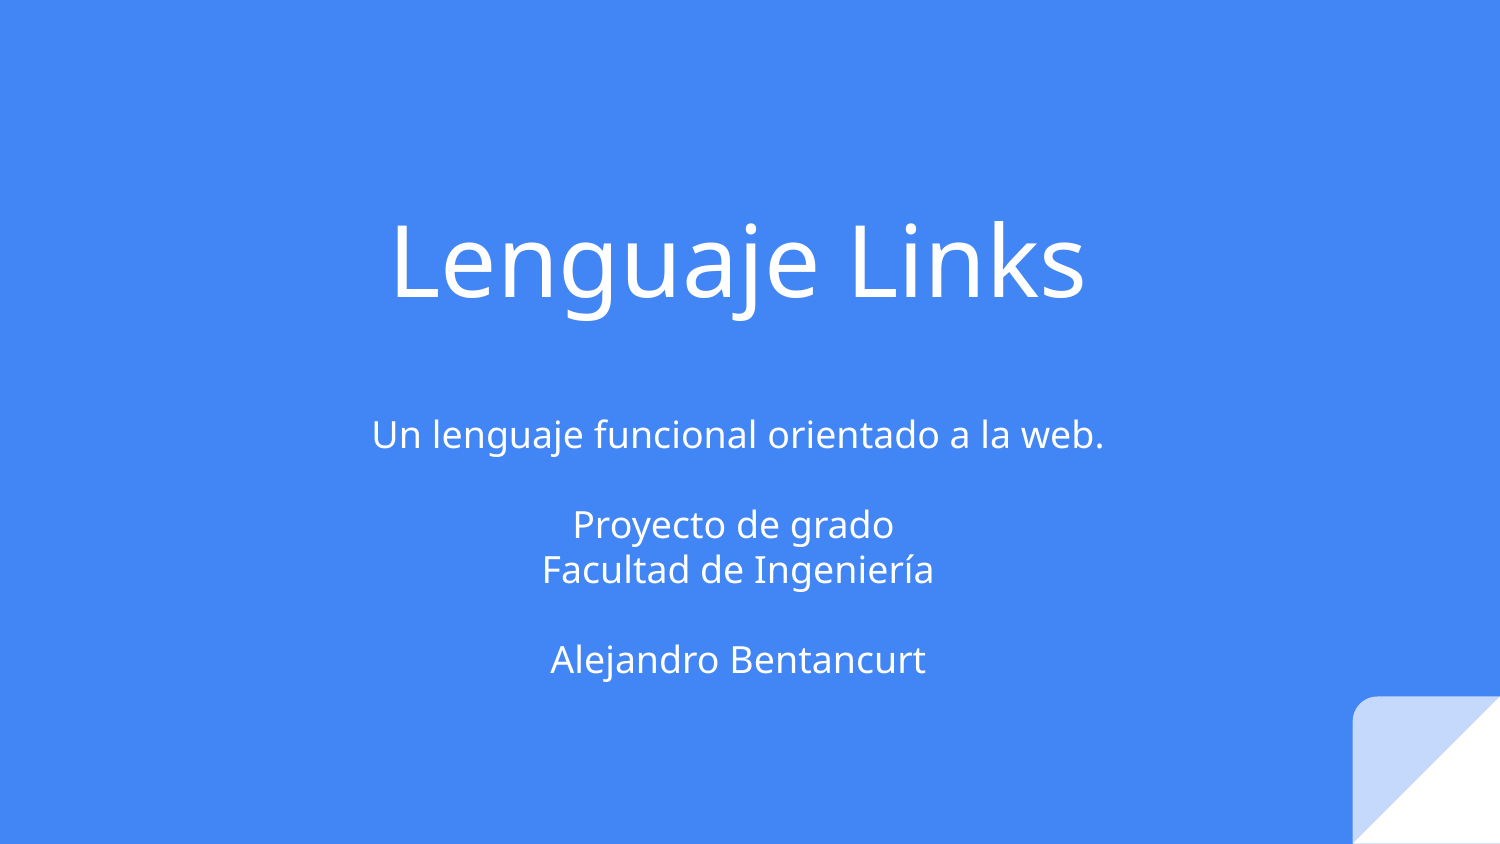

# Lenguaje Links
Un lenguaje funcional orientado a la web.
Proyecto de grado
Facultad de Ingeniería
Alejandro Bentancurt